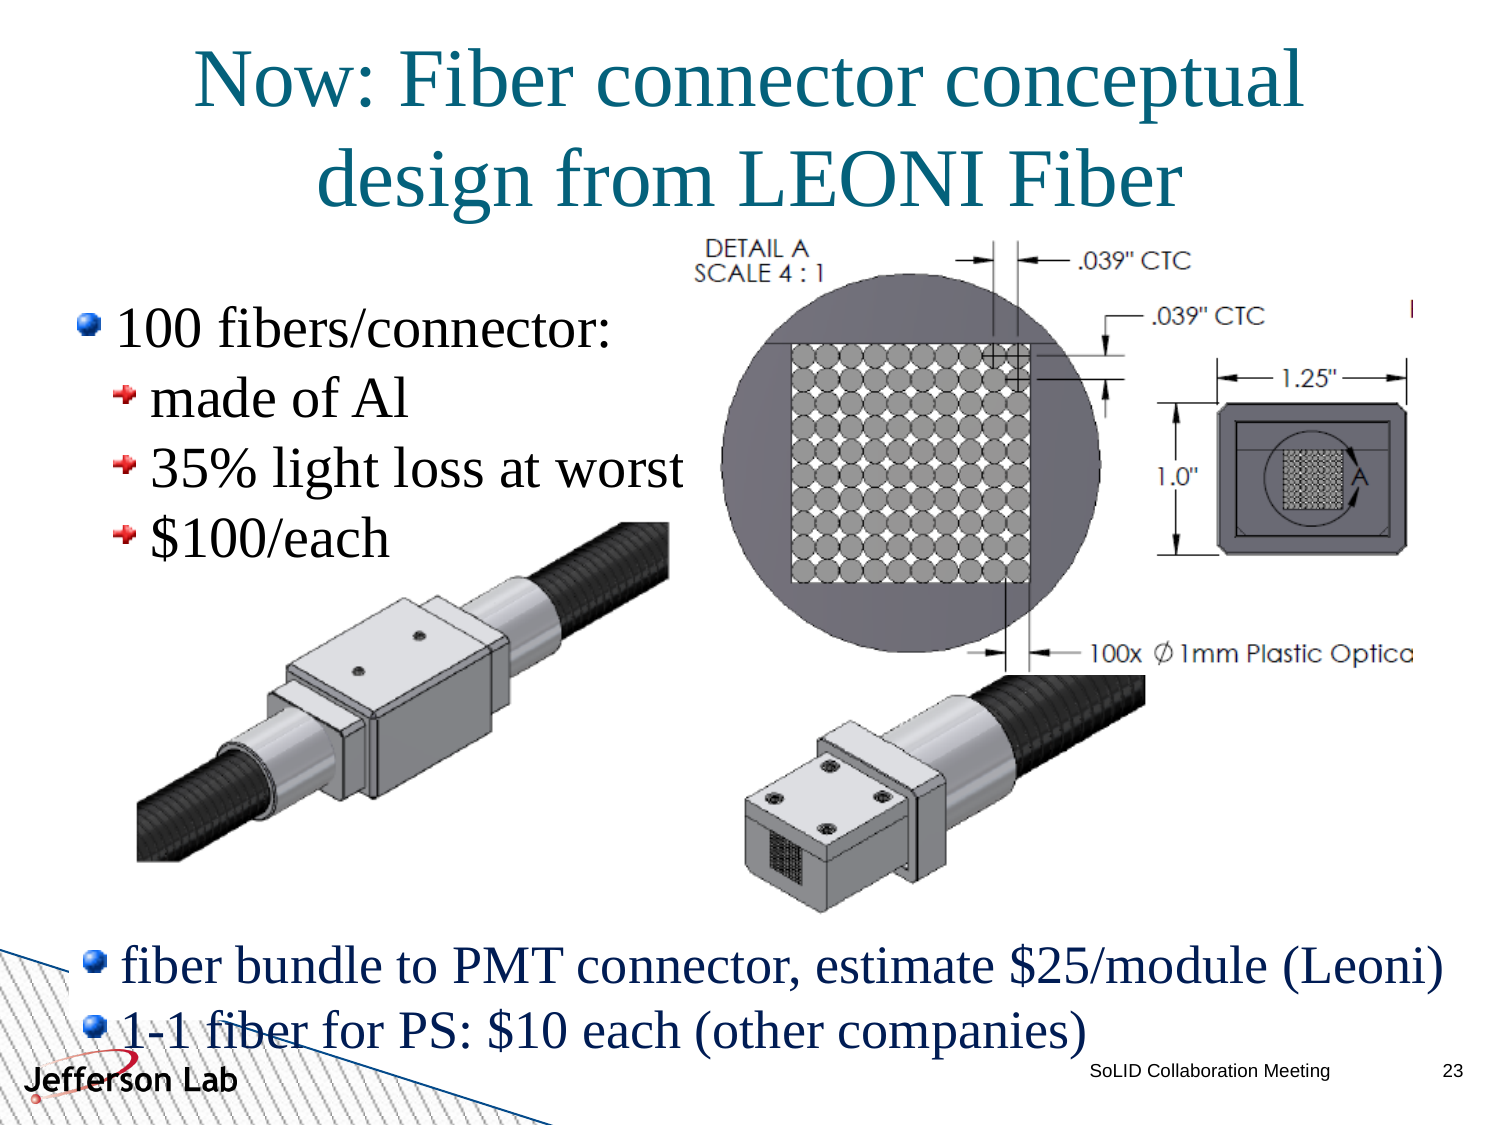

Now: Fiber connector conceptual design from LEONI Fiber
100 fibers/connector:
made of Al
35% light loss at worst
$100/each
 fiber bundle to PMT connector, estimate $25/module (Leoni)
 1-1 fiber for PS: $10 each (other companies)
SoLID Collaboration Meeting